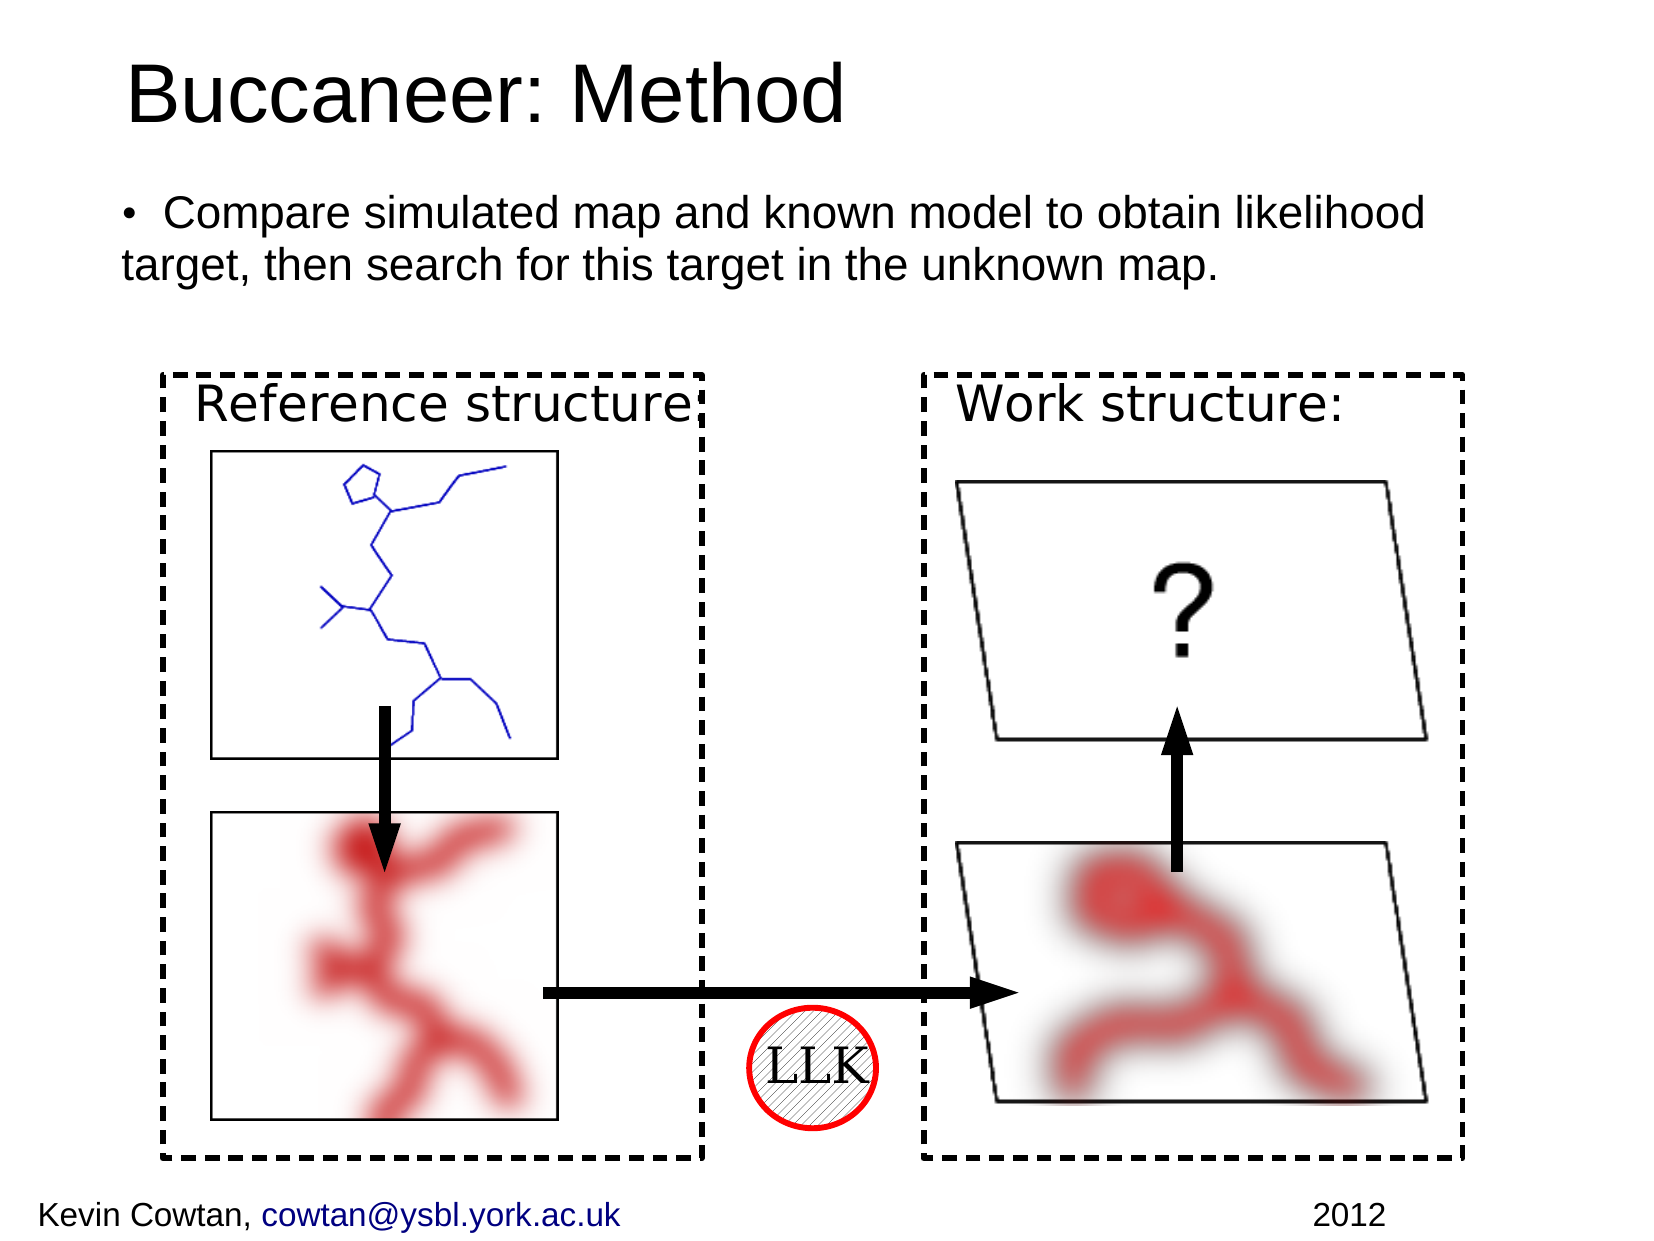

# Buccaneer: Method
 Compare simulated map and known model to obtain likelihood target, then search for this target in the unknown map.
Reference structure:
Work structure:
LLK